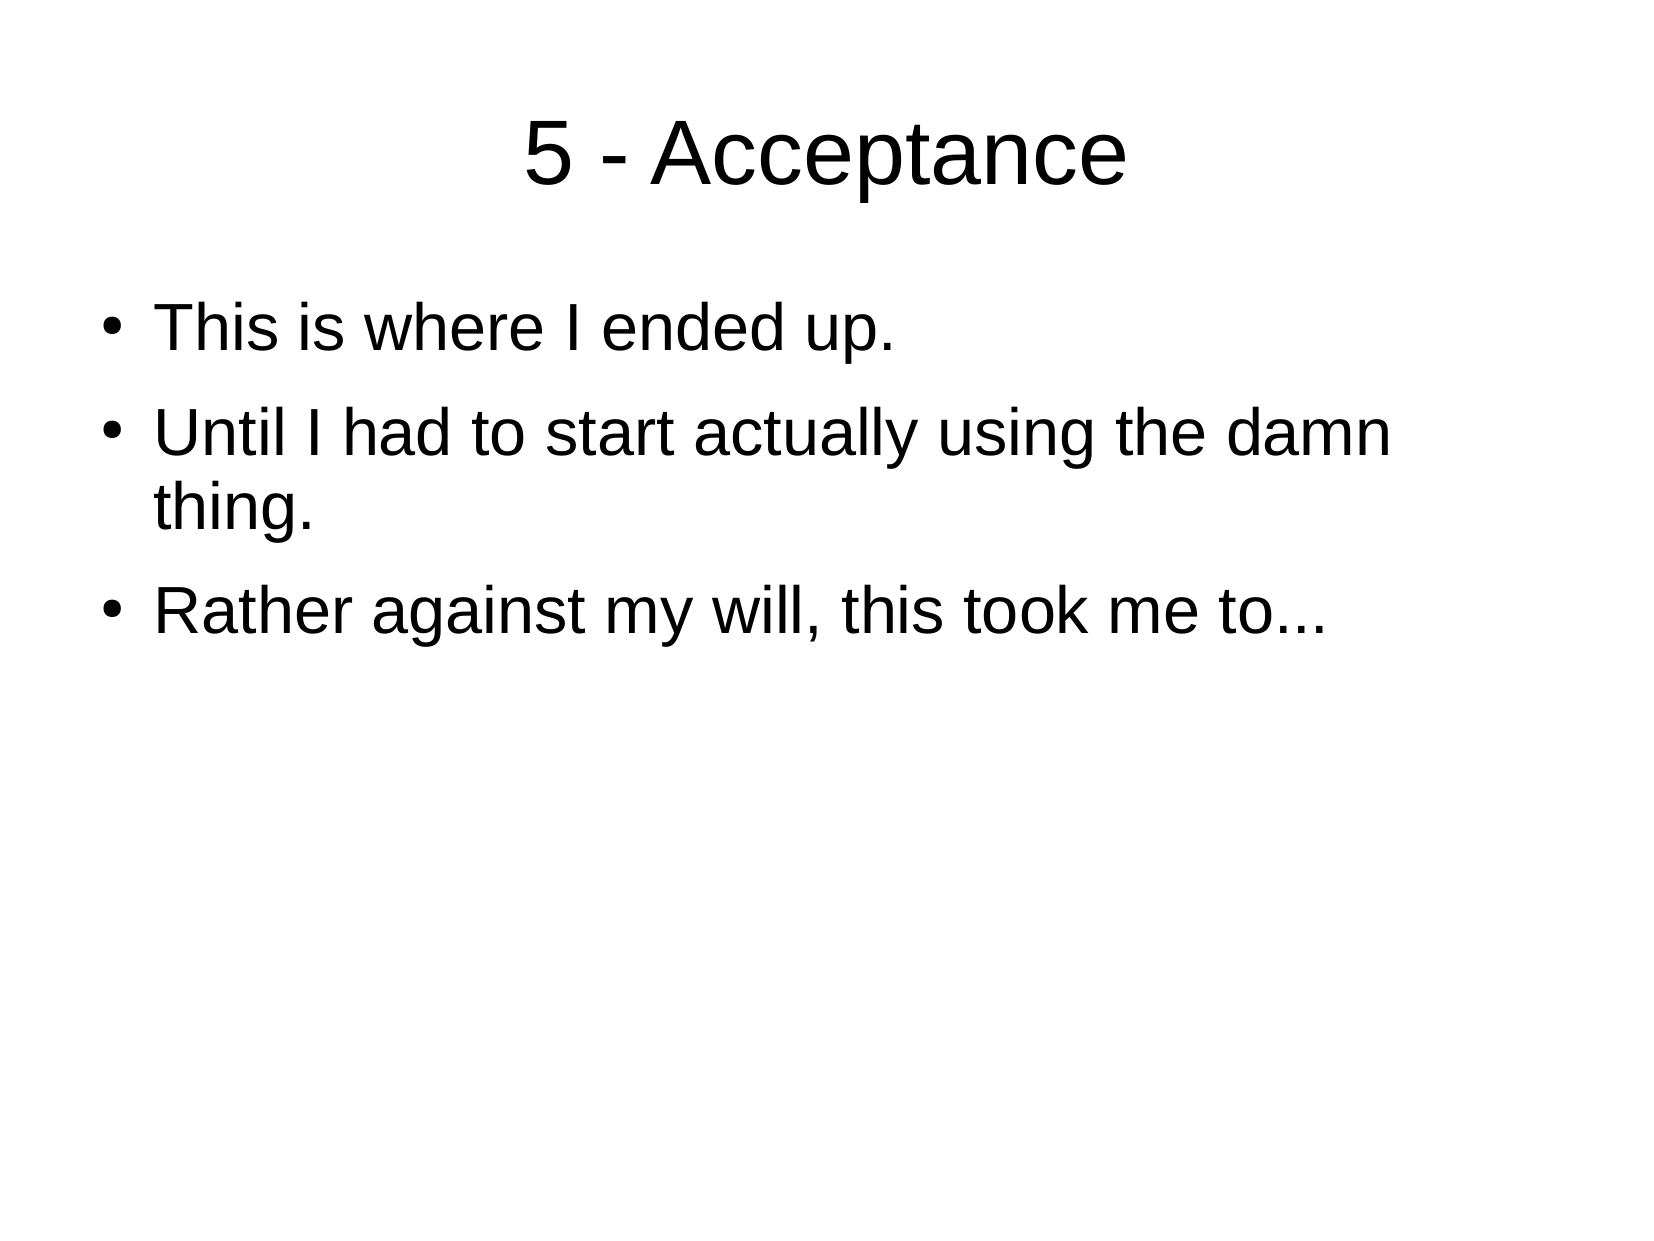

# 5 - Acceptance
This is where I ended up.
Until I had to start actually using the damn thing.
Rather against my will, this took me to...